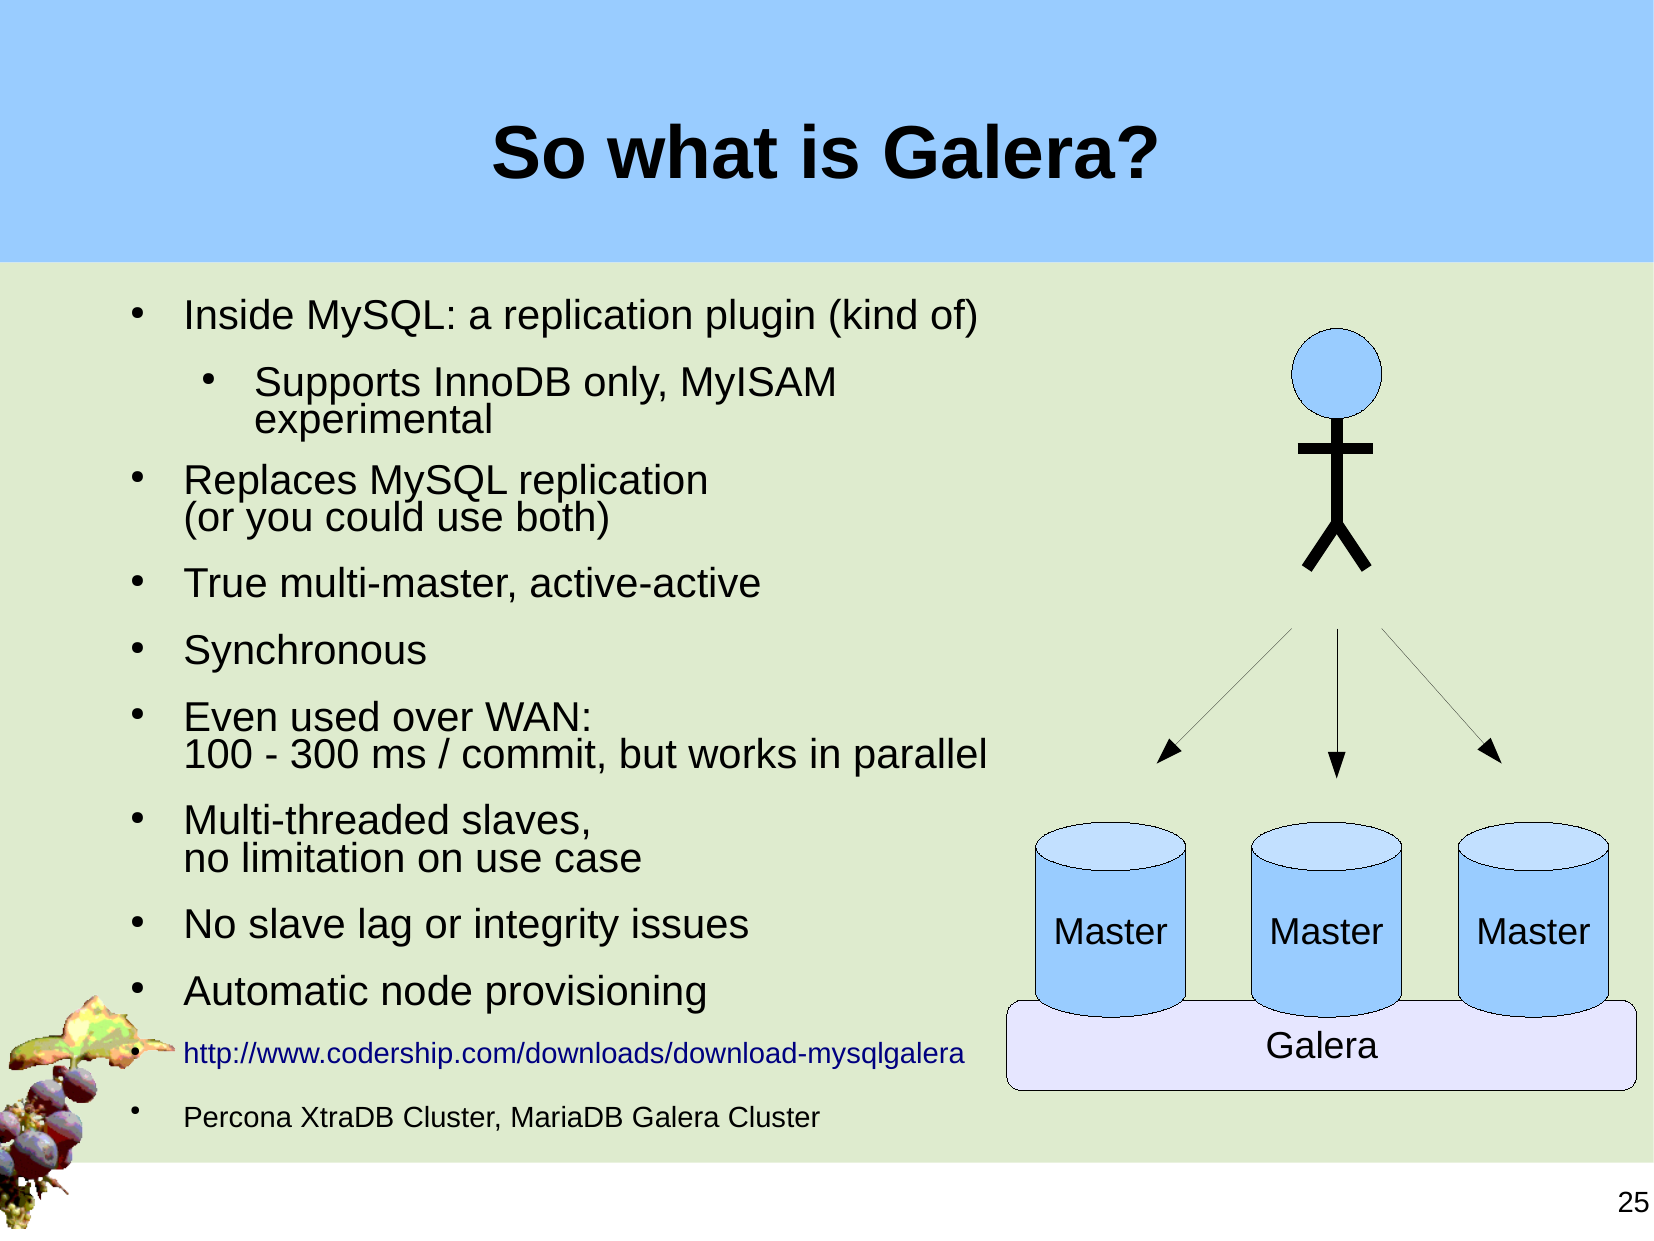

# So what is Galera?
Inside MySQL: a replication plugin (kind of)
Supports InnoDB only, MyISAM experimental
Replaces MySQL replication
(or you could use both)
True multi-master, active-active
Synchronous
Even used over WAN:
100 - 300 ms / commit, but works in parallel
Multi-threaded slaves,
no limitation on use case
No slave lag or integrity issues
Automatic node provisioning
http://www.codership.com/downloads/download-mysqlgalera
Percona XtraDB Cluster, MariaDB Galera Cluster
Master
Master
Master
Galera
25